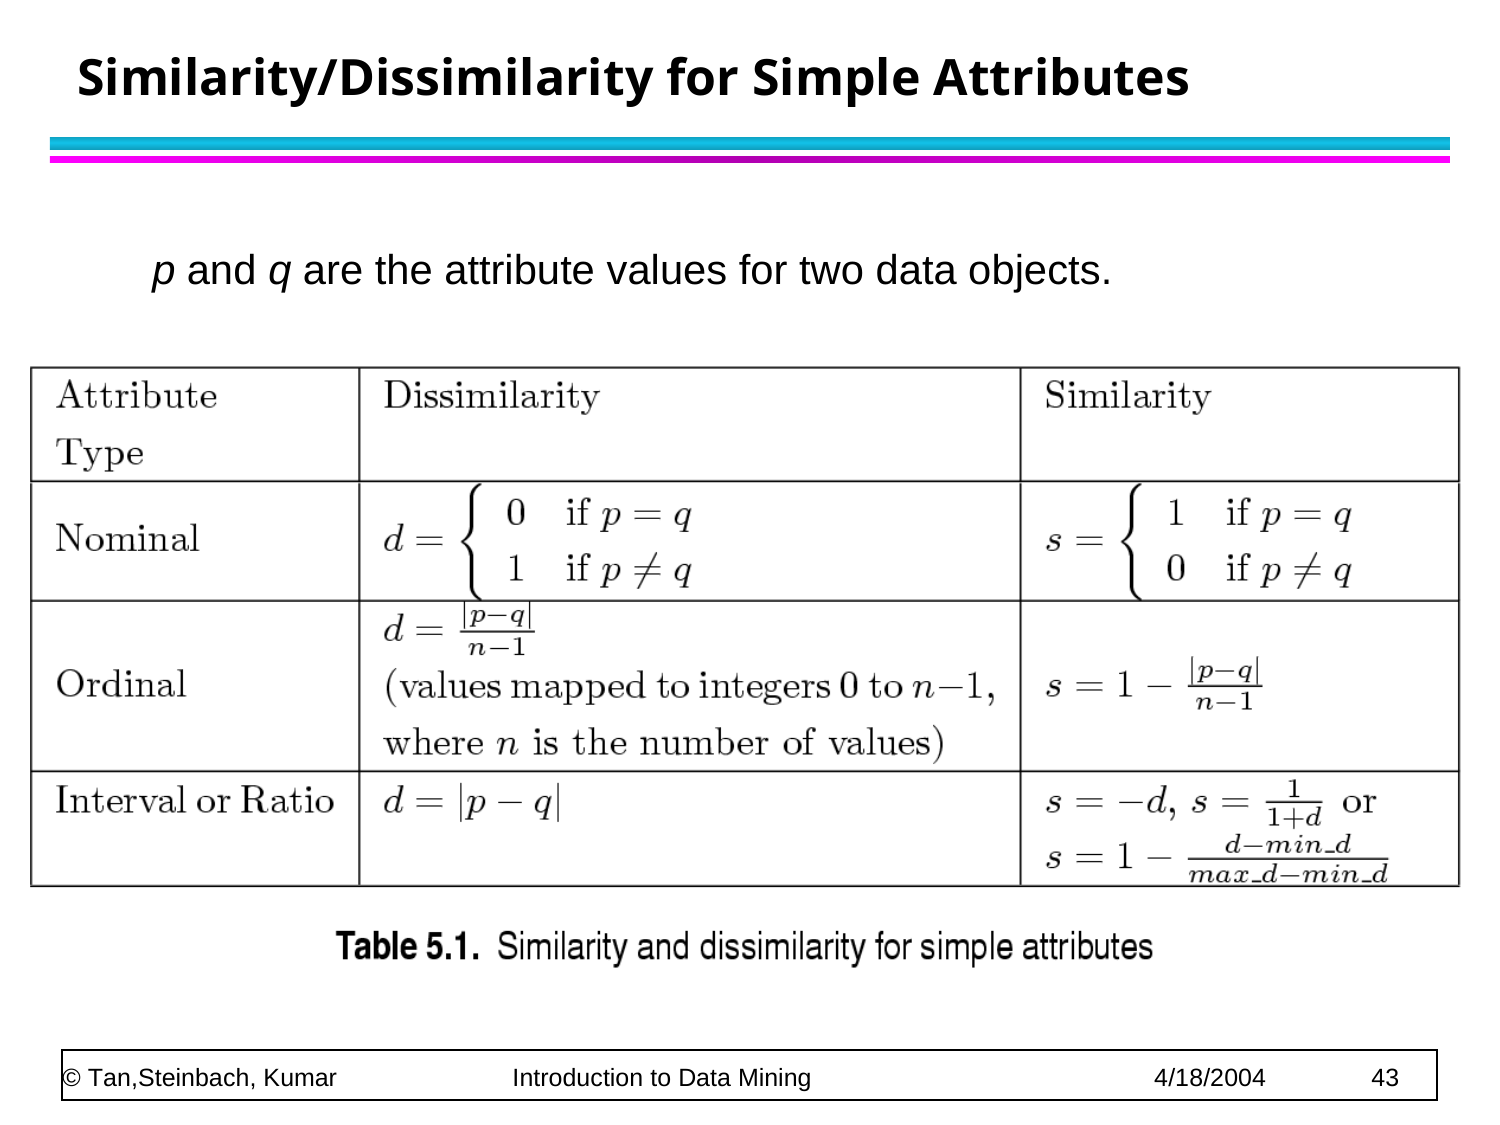

# Similarity/Dissimilarity for Simple Attributes
p and q are the attribute values for two data objects.